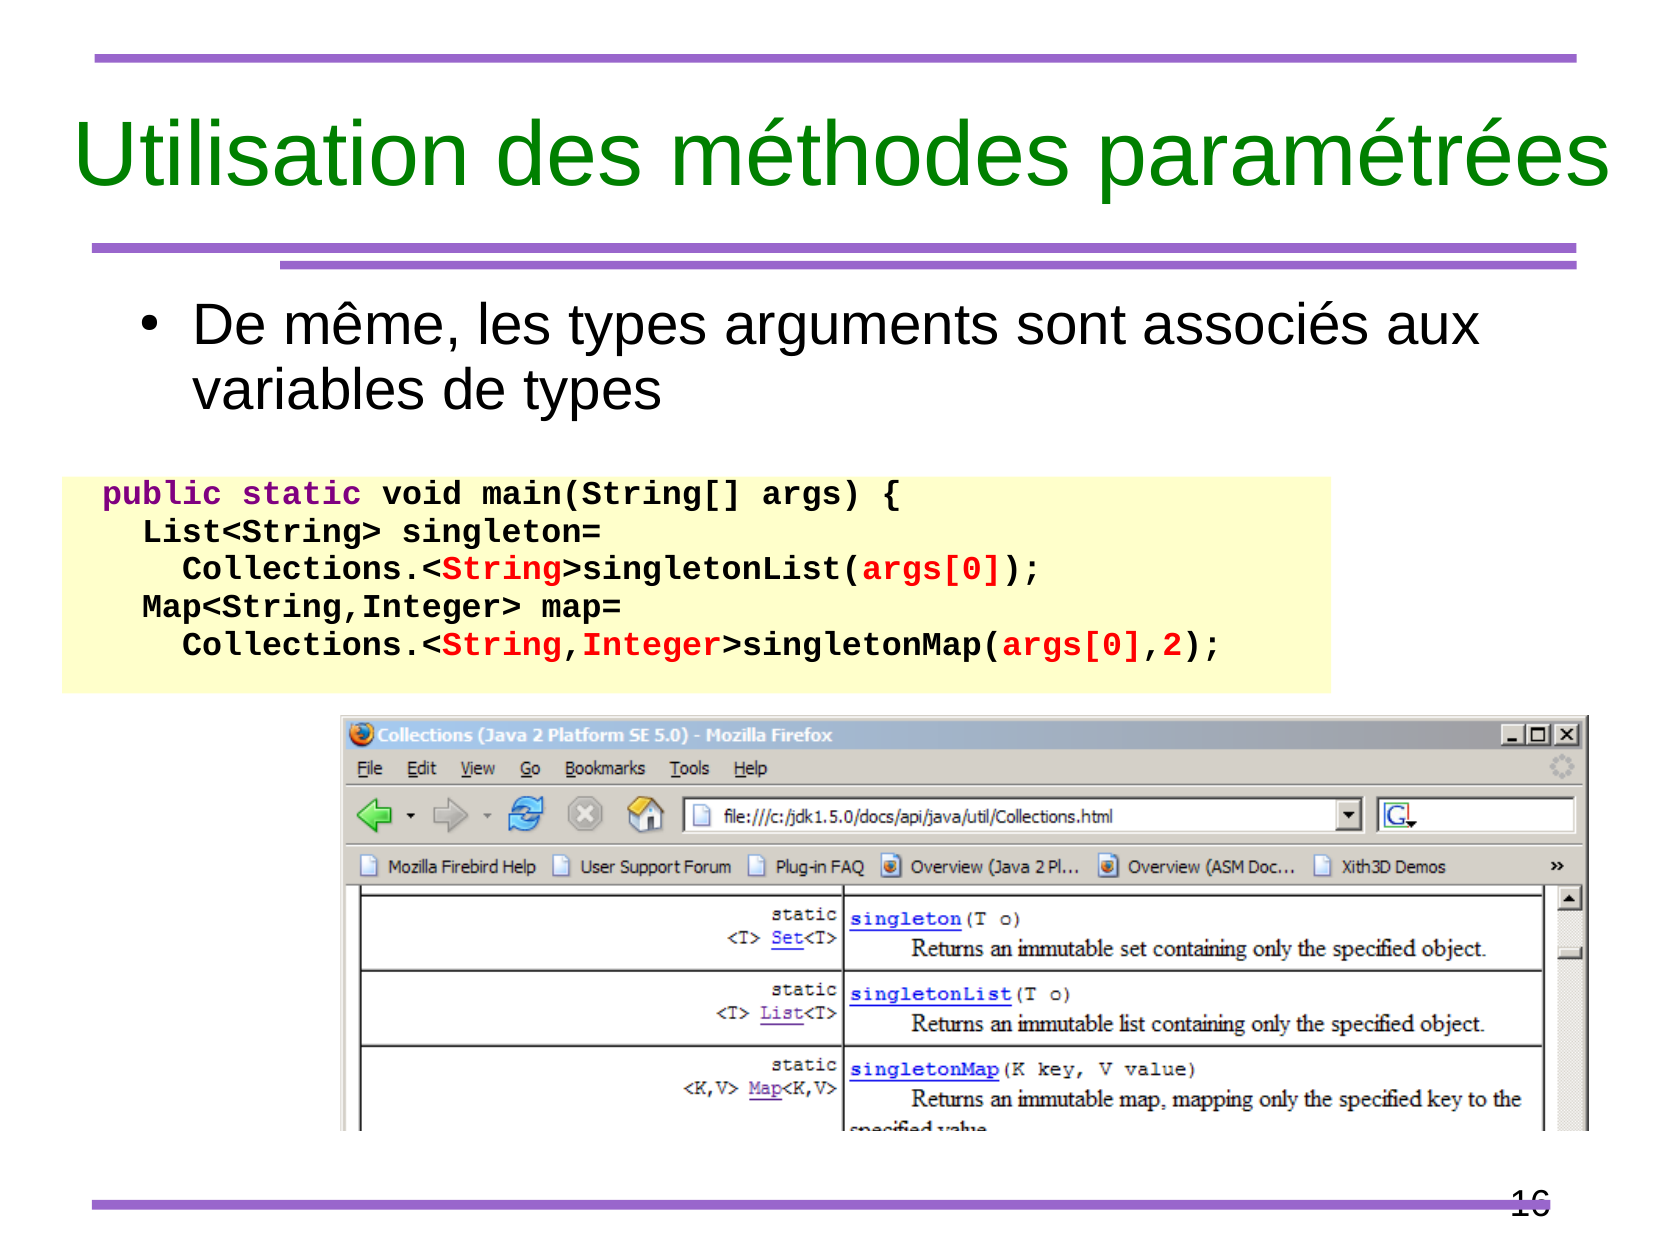

# Utilisation des méthodes paramétrées
De même, les types arguments sont associés aux variables de types
 public static void main(String[] args) {
 List<String> singleton=
 Collections.<String>singletonList(args[0]);
 Map<String,Integer> map=
 Collections.<String,Integer>singletonMap(args[0],2);